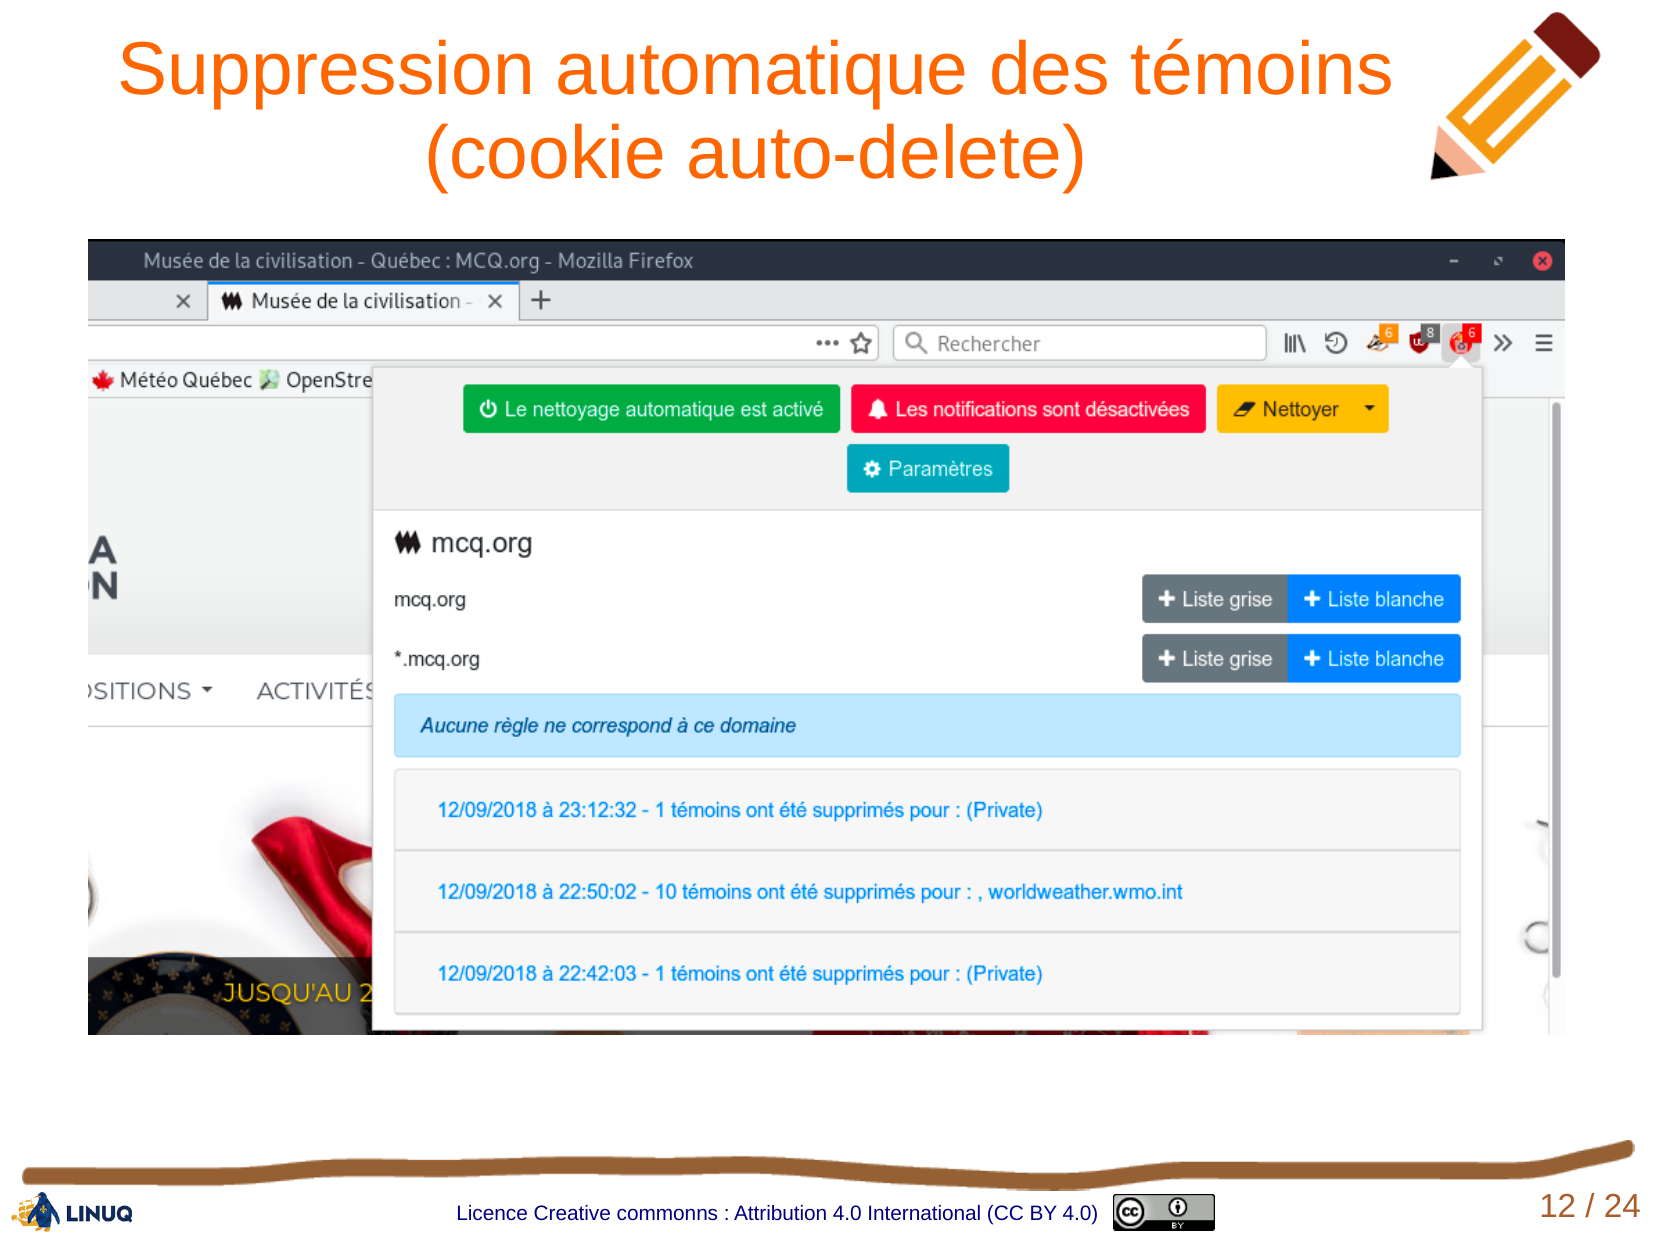

# Suppression automatique des témoins (cookie auto-delete)